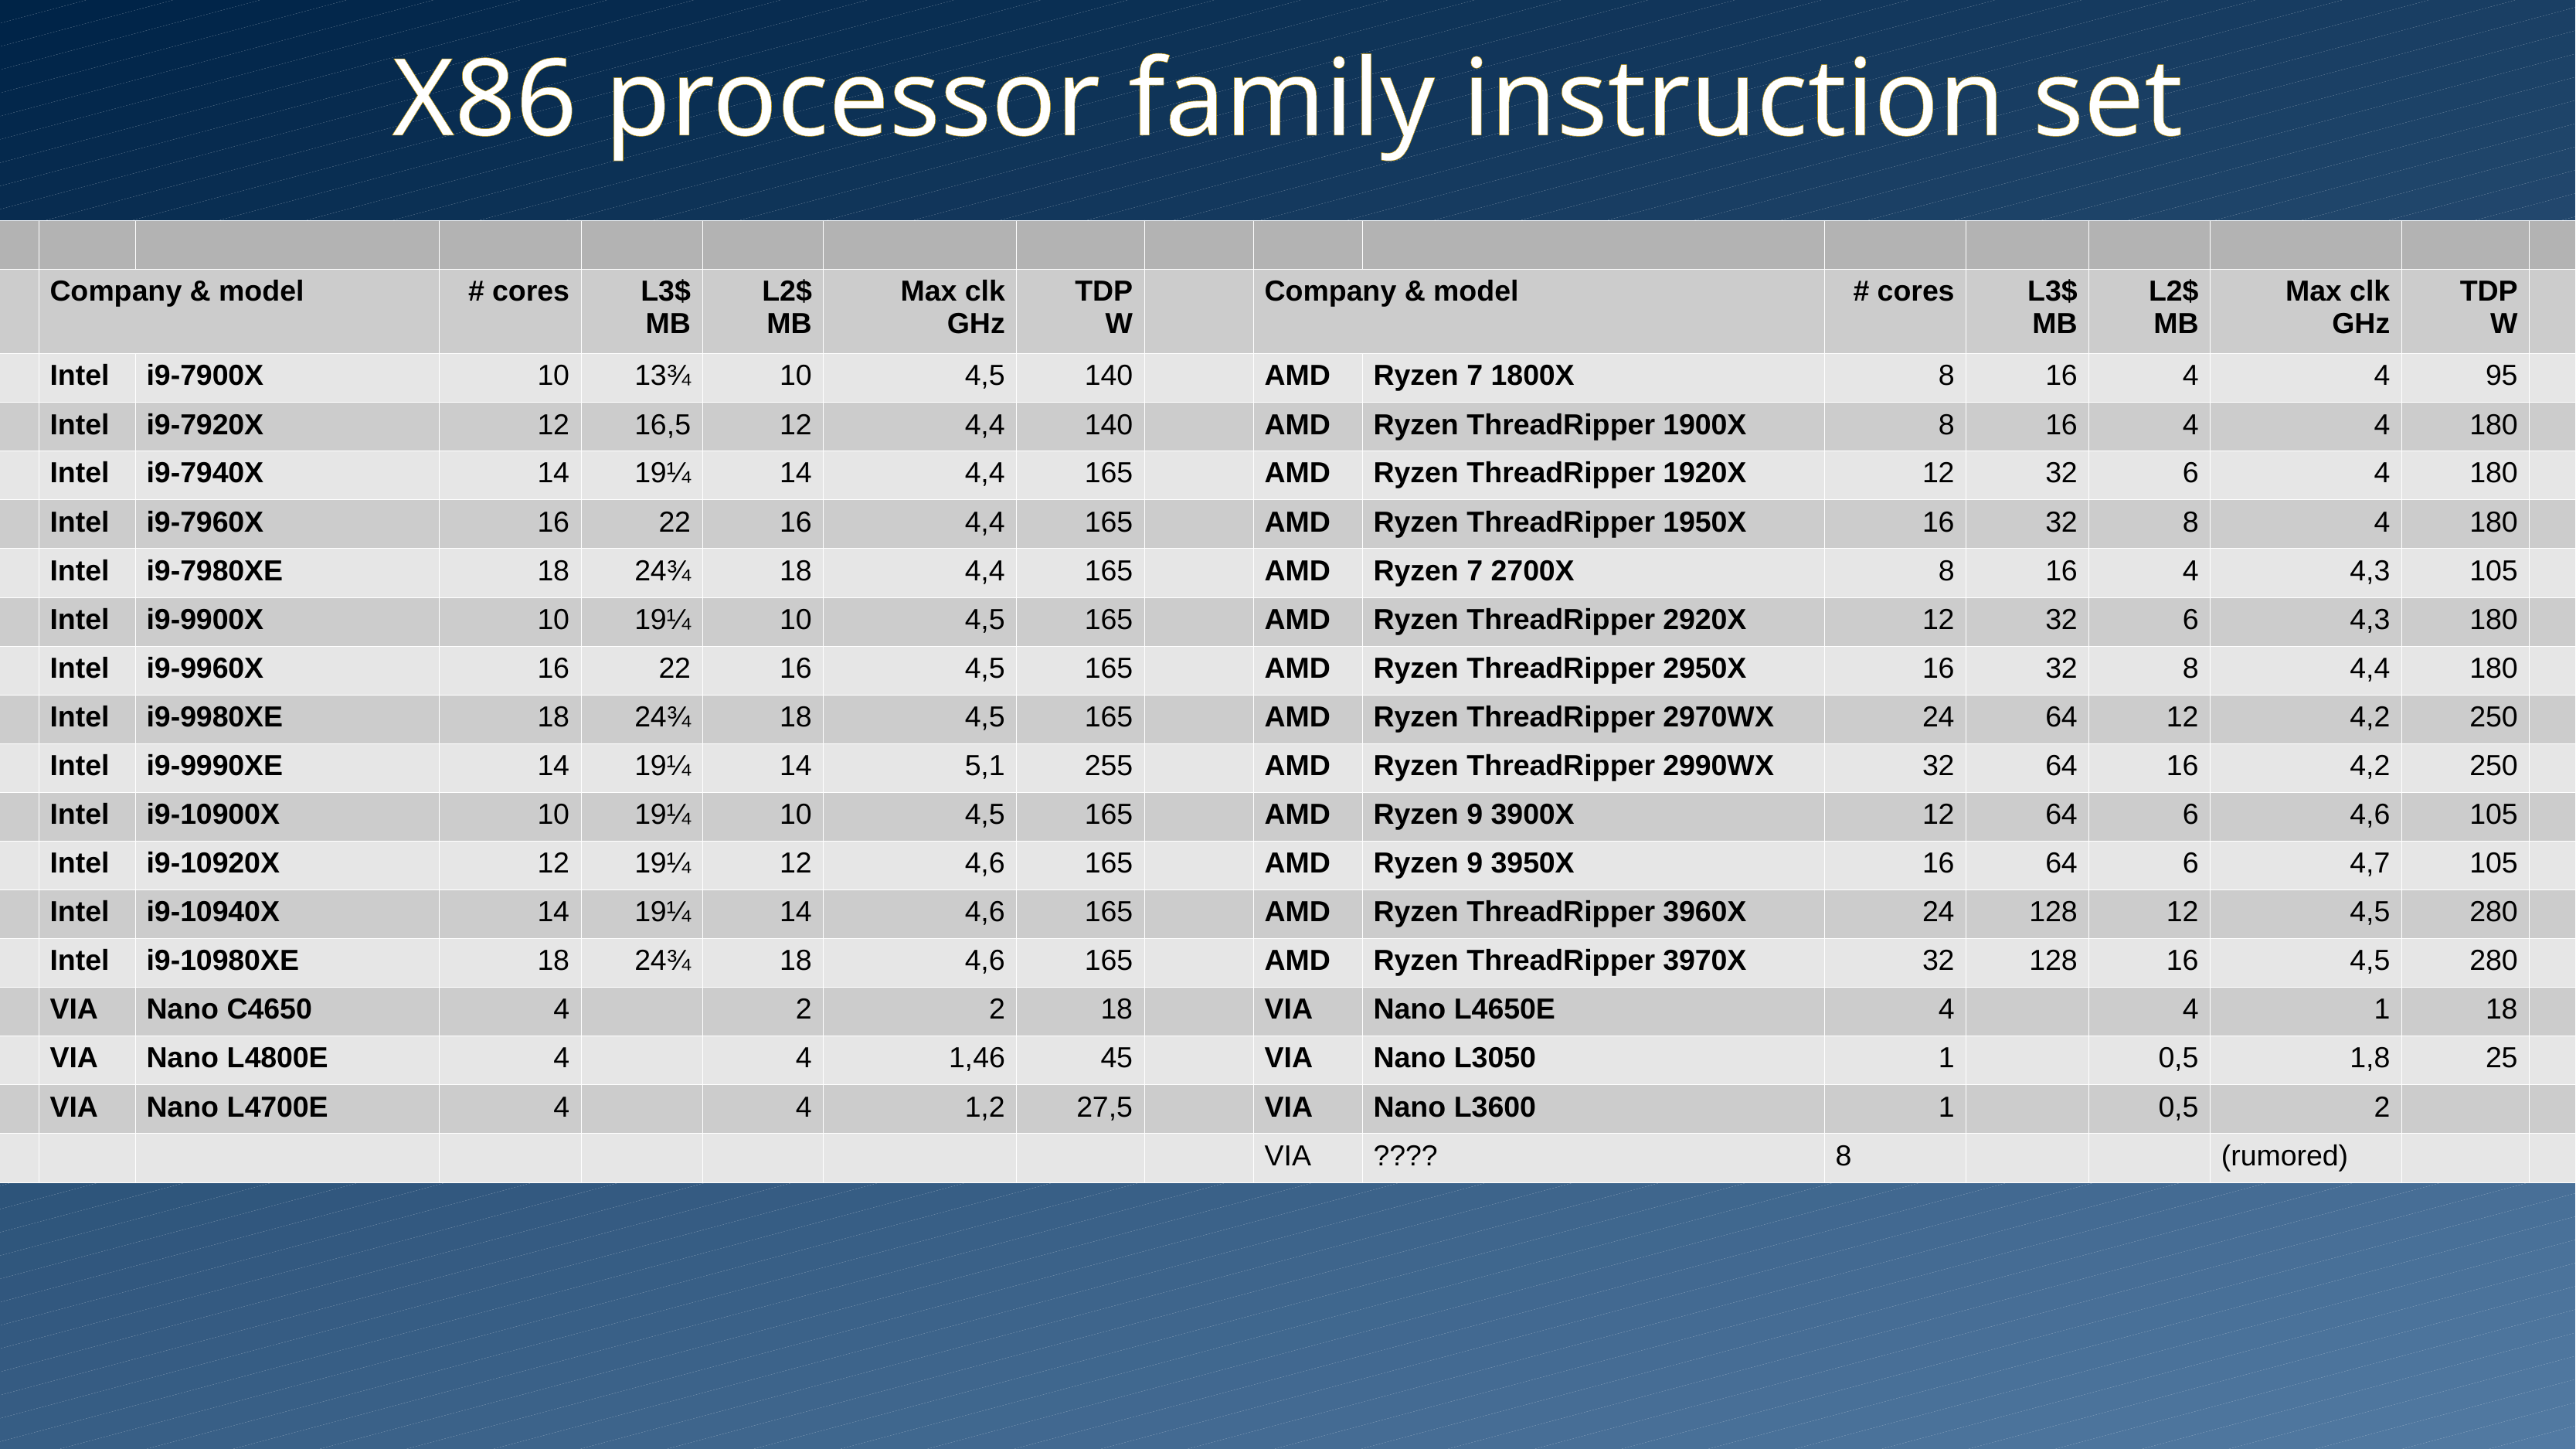

# X86 processor family instruction set
| | | | | | | | | | | | | | | | | |
| --- | --- | --- | --- | --- | --- | --- | --- | --- | --- | --- | --- | --- | --- | --- | --- | --- |
| | | | | | | | | | | | | | | | | |
| | | | | | | | | | | | | | | | | |
| | | | | | | | | | | | | | | | | |
| | | | | | | | | | | | | | | | | |
| | | | | | | | | | | | | | | | | |
| | | | | | | | | | | | | | | | | |
| | | | | | | | | | | | | | | | | |
| | | | | | | | | | | | | | | | | |
| | | | | | | | | | | | | | | | | |
| | | | | | | | | | | | | | | | | |
| | | | | | | | | | | | | | | | | |
| | | | | | | | | | | | | | | | | |
| | | | | | | | | | | | | | | | | |
| | | | | | | | | | | | | | | | | |
| | | | | | | | | | | | | | | | | |
| | | | | | | | | | | | | | | | | |
| | | | | | | | | | | | | | | | | |
| | | | | | | | | | | | | | | | | |
| | | | | | | | | | | | | | | | | |
| --- | --- | --- | --- | --- | --- | --- | --- | --- | --- | --- | --- | --- | --- | --- | --- | --- |
| | Company & model | | # cores | L3$ MB | L2$ MB | Max clk GHz | TDP W | | Company & model | | # cores | L3$ MB | L2$ MB | Max clk GHz | TDP W | |
| | Intel | i9-7900X | 10 | 13¾ | 10 | 4,5 | 140 | | AMD | Ryzen 7 1800X | 8 | 16 | 4 | 4 | 95 | |
| | Intel | i9-7920X | 12 | 16,5 | 12 | 4,4 | 140 | | AMD | Ryzen ThreadRipper 1900X | 8 | 16 | 4 | 4 | 180 | |
| | Intel | i9-7940X | 14 | 19¼ | 14 | 4,4 | 165 | | AMD | Ryzen ThreadRipper 1920X | 12 | 32 | 6 | 4 | 180 | |
| | Intel | i9-7960X | 16 | 22 | 16 | 4,4 | 165 | | AMD | Ryzen ThreadRipper 1950X | 16 | 32 | 8 | 4 | 180 | |
| | Intel | i9-7980XE | 18 | 24¾ | 18 | 4,4 | 165 | | AMD | Ryzen 7 2700X | 8 | 16 | 4 | 4,3 | 105 | |
| | Intel | i9-9900X | 10 | 19¼ | 10 | 4,5 | 165 | | AMD | Ryzen ThreadRipper 2920X | 12 | 32 | 6 | 4,3 | 180 | |
| | Intel | i9-9960X | 16 | 22 | 16 | 4,5 | 165 | | AMD | Ryzen ThreadRipper 2950X | 16 | 32 | 8 | 4,4 | 180 | |
| | Intel | i9-9980XE | 18 | 24¾ | 18 | 4,5 | 165 | | AMD | Ryzen ThreadRipper 2970WX | 24 | 64 | 12 | 4,2 | 250 | |
| | Intel | i9-9990XE | 14 | 19¼ | 14 | 5,1 | 255 | | AMD | Ryzen ThreadRipper 2990WX | 32 | 64 | 16 | 4,2 | 250 | |
| | Intel | i9-10900X | 10 | 19¼ | 10 | 4,5 | 165 | | AMD | Ryzen 9 3900X | 12 | 64 | 6 | 4,6 | 105 | |
| | Intel | i9-10920X | 12 | 19¼ | 12 | 4,6 | 165 | | AMD | Ryzen 9 3950X | 16 | 64 | 6 | 4,7 | 105 | |
| | Intel | i9-10940X | 14 | 19¼ | 14 | 4,6 | 165 | | AMD | Ryzen ThreadRipper 3960X | 24 | 128 | 12 | 4,5 | 280 | |
| | Intel | i9-10980XE | 18 | 24¾ | 18 | 4,6 | 165 | | AMD | Ryzen ThreadRipper 3970X | 32 | 128 | 16 | 4,5 | 280 | |
| | VIA | Nano C4650 | 4 | | 2 | 2 | 18 | | VIA | Nano L4650E | 4 | | 4 | 1 | 18 | |
| | VIA | Nano L4800E | 4 | | 4 | 1,46 | 45 | | VIA | Nano L3050 | 1 | | 0,5 | 1,8 | 25 | |
| | VIA | Nano L4700E | 4 | | 4 | 1,2 | 27,5 | | VIA | Nano L3600 | 1 | | 0,5 | 2 | | |
| | | | | | | | | | VIA | ???? | 8 | | | (rumored) | | |